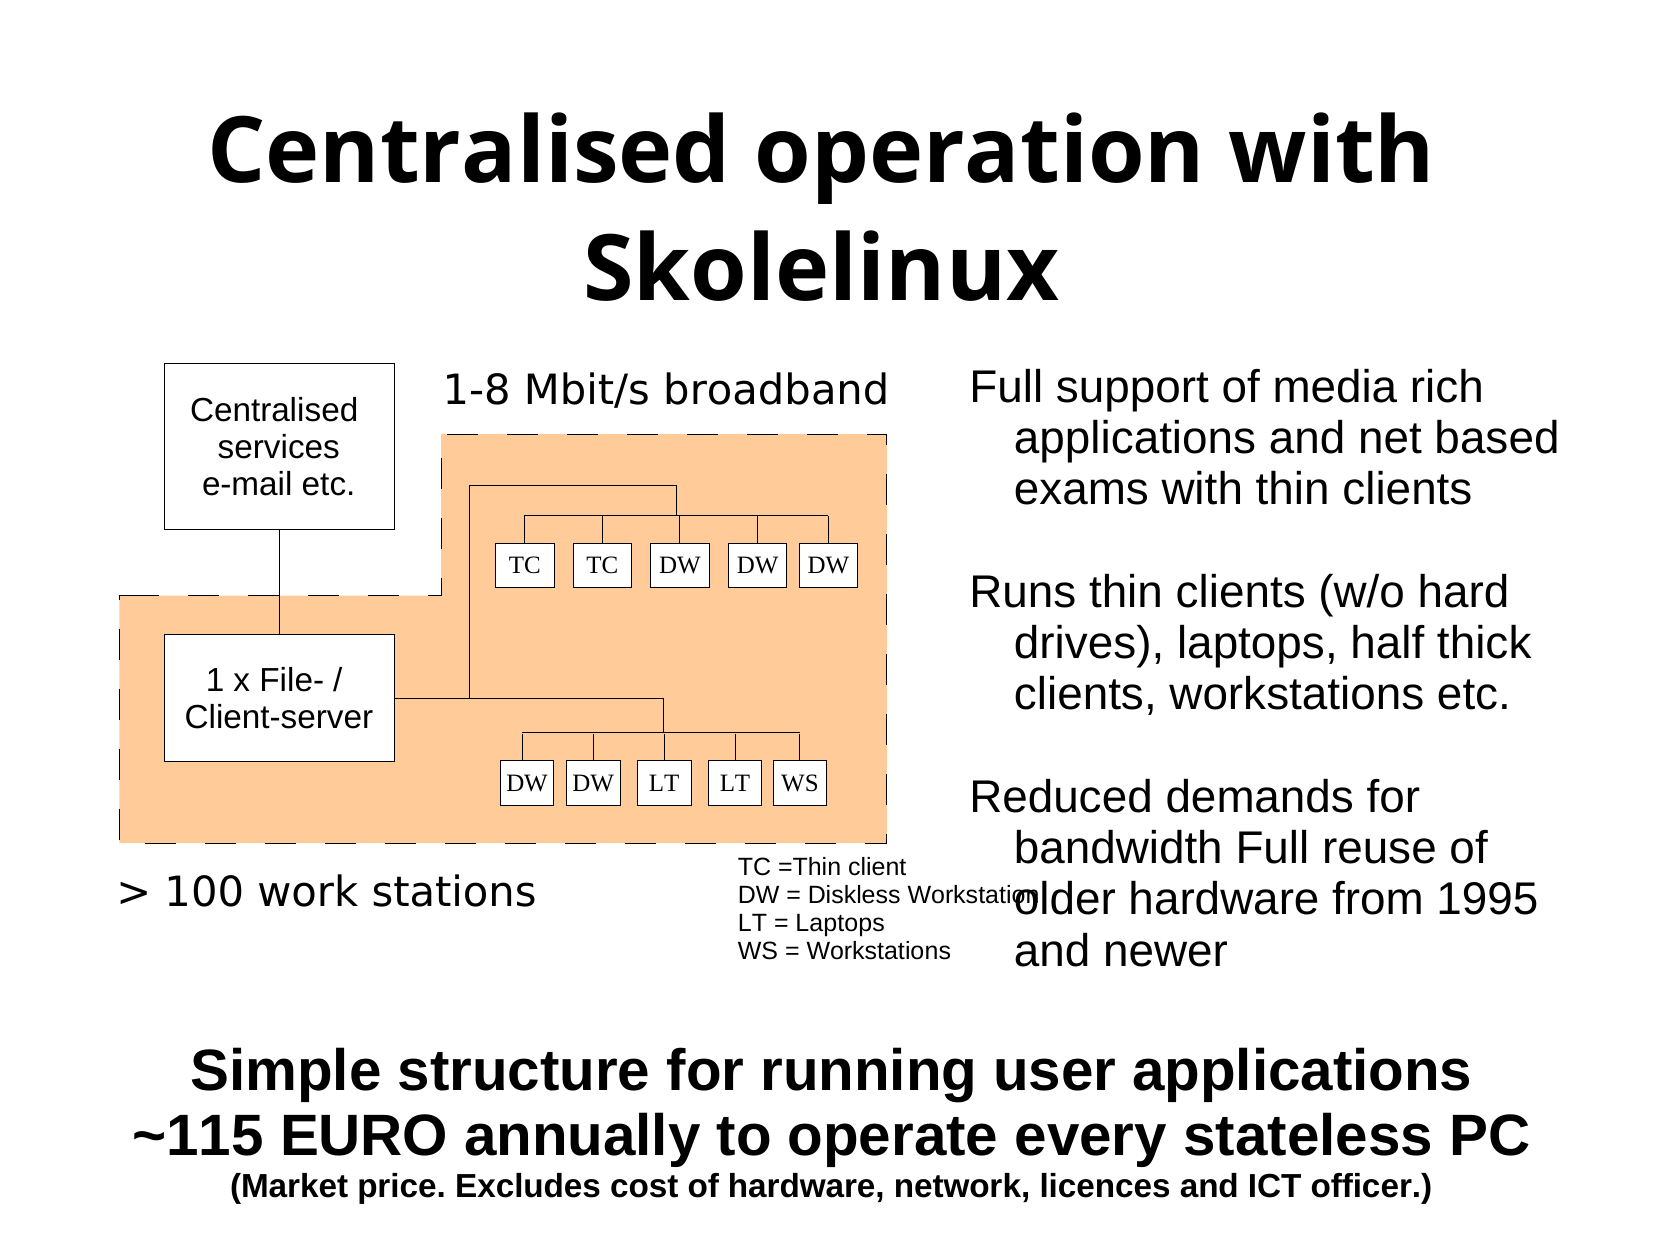

# Centralised operation with Skolelinux
Full support of media rich applications and net based exams with thin clients
Runs thin clients (w/o hard drives), laptops, half thick clients, workstations etc.
Reduced demands for bandwidth Full reuse of older hardware from 1995 and newer
Centralised
services
e-mail etc.
1-8 Mbit/s broadband
TC
TC
DW
DW
DW
1 x File- /
Client-server
DW
DW
LT
LT
WS
TC =Thin client
DW = Diskless Workstation
LT = Laptops
WS = Workstations
> 100 work stations
Simple structure for running user applications
~115 EURO annually to operate every stateless PC
(Market price. Excludes cost of hardware, network, licences and ICT officer.)